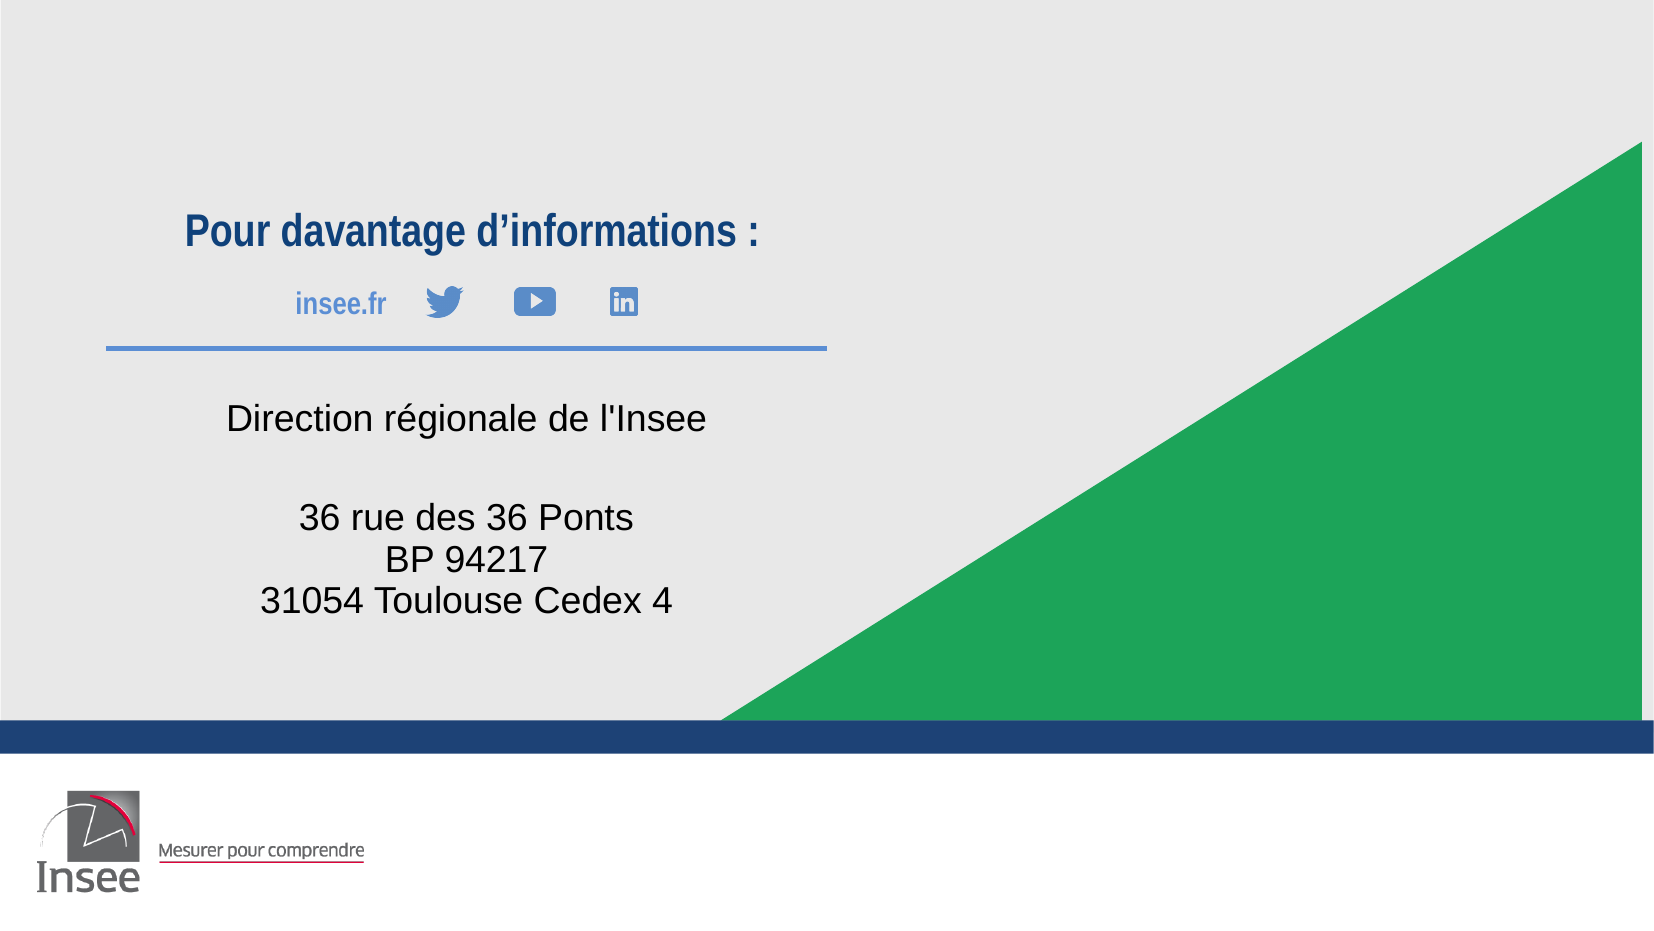

# Pour davantage d’informations :
insee.fr
Direction régionale de l'Insee
36 rue des 36 Ponts
BP 94217
31054 Toulouse Cedex 4
26